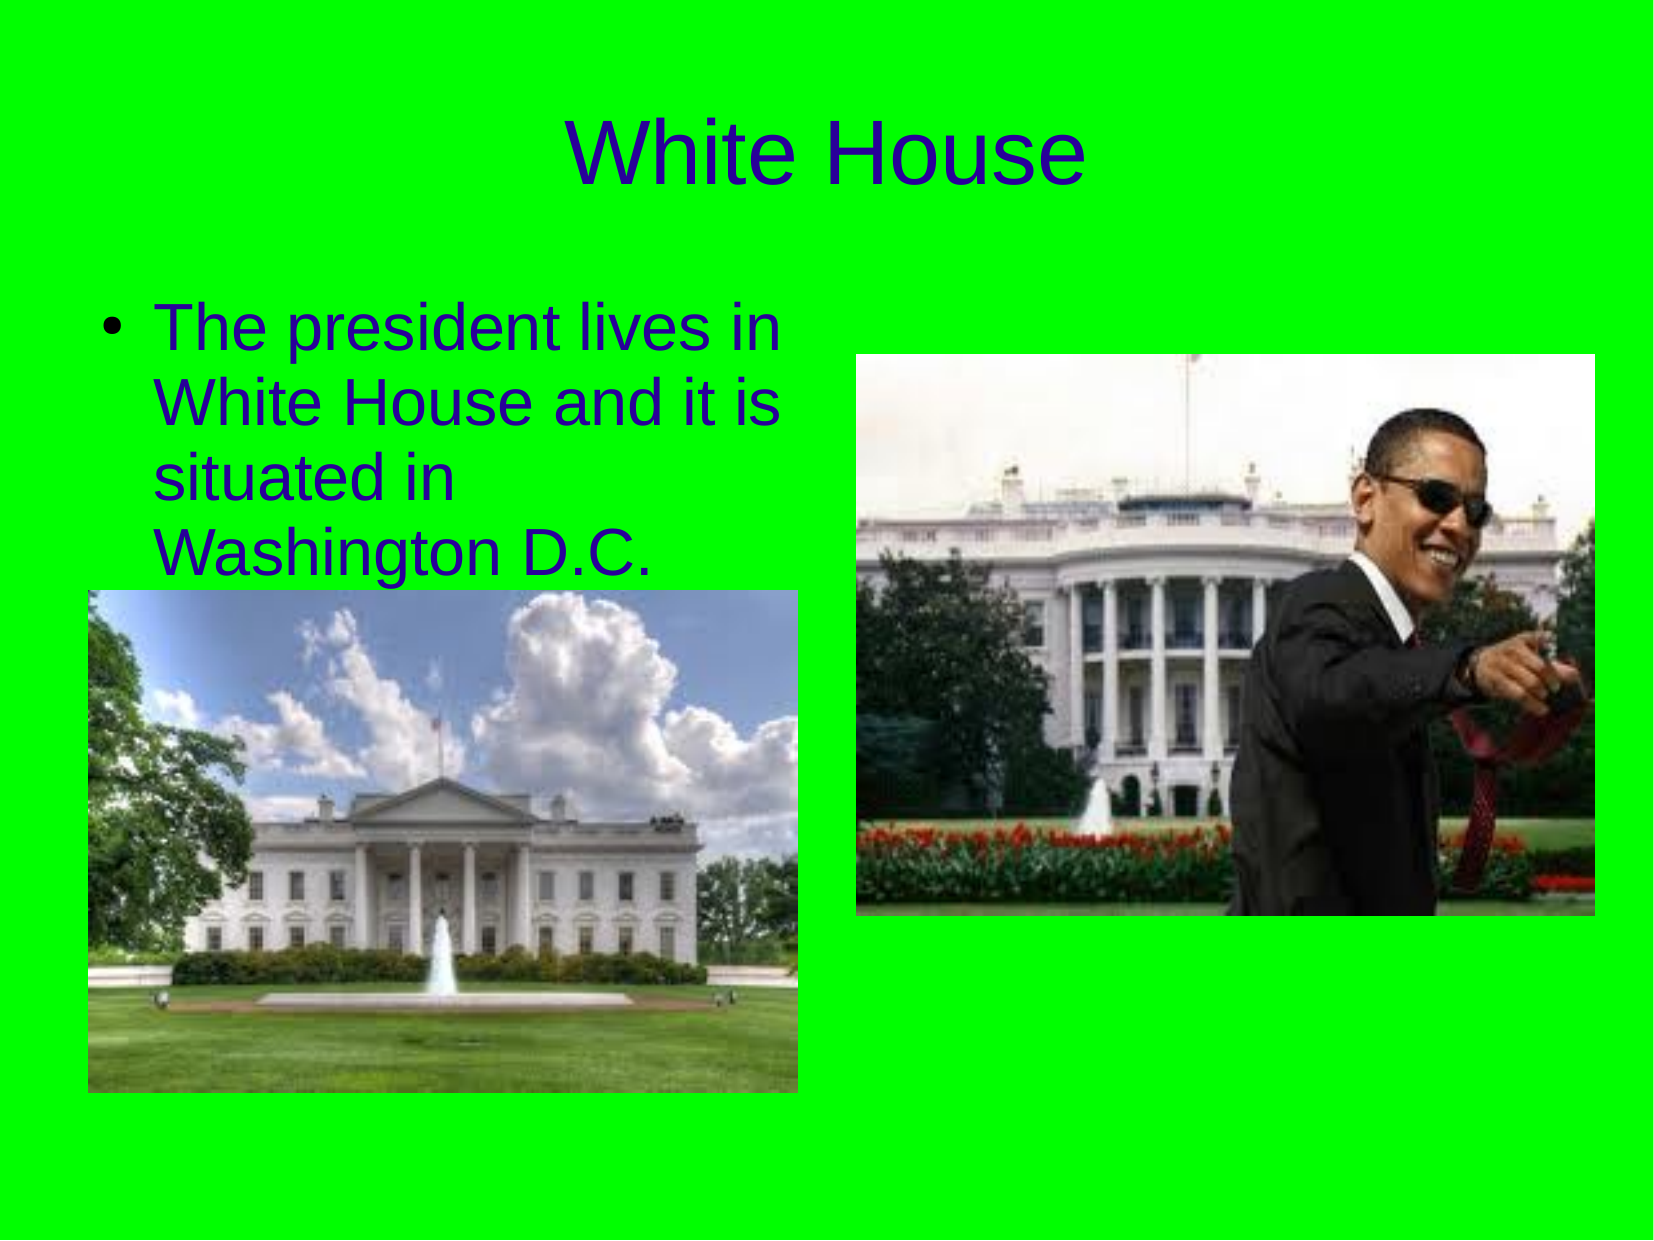

# White House
The president lives in White House and it is situated in Washington D.C.